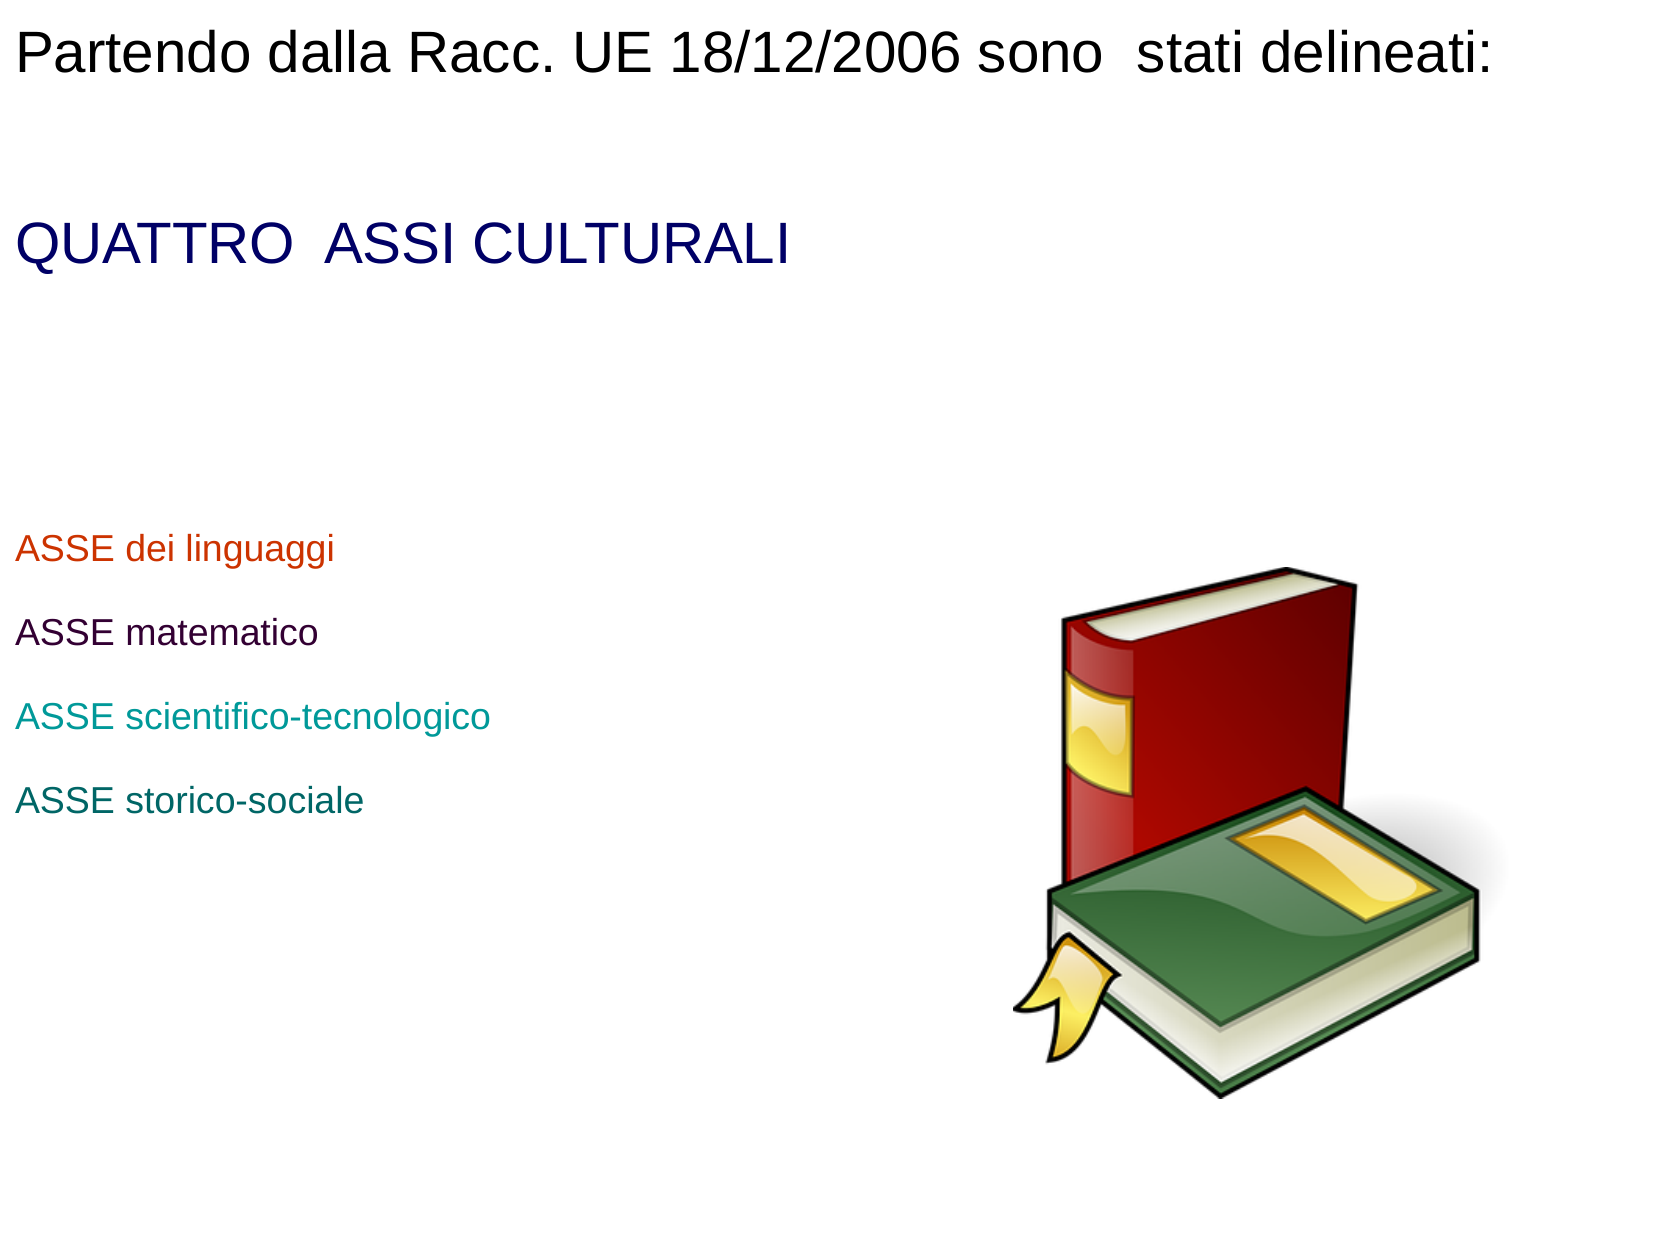

Partendo dalla Racc. UE 18/12/2006 sono stati delineati:
QUATTRO ASSI CULTURALI
ASSE dei linguaggi
ASSE matematico
ASSE scientifico-tecnologico
ASSE storico-sociale